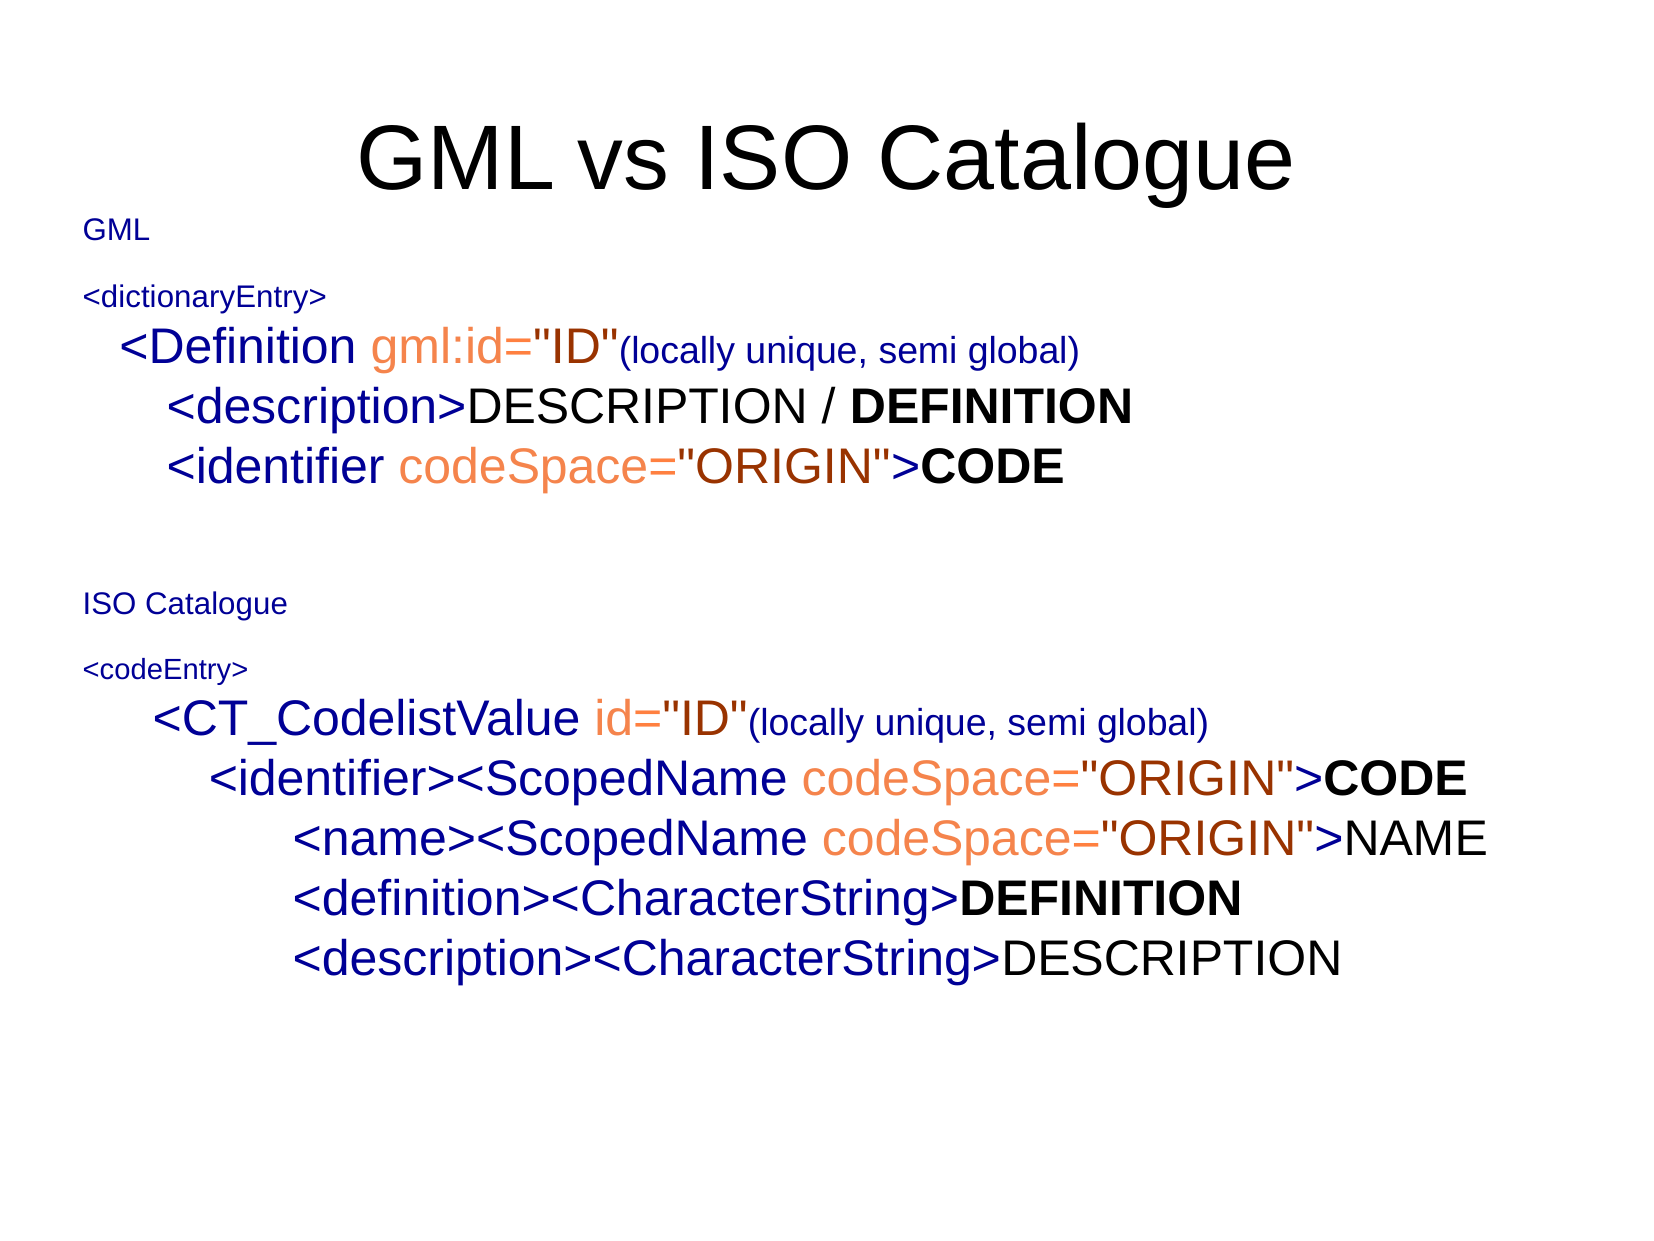

# GML vs ISO Catalogue
GML
<dictionaryEntry>
 <Definition gml:id="ID"(locally unique, semi global)
 <description>DESCRIPTION / DEFINITION
 <identifier codeSpace="ORIGIN">CODE
ISO Catalogue
<codeEntry>
 <CT_CodelistValue id="ID"(locally unique, semi global)
 <identifier><ScopedName codeSpace="ORIGIN">CODE
 <name><ScopedName codeSpace="ORIGIN">NAME
 <definition><CharacterString>DEFINITION
 <description><CharacterString>DESCRIPTION